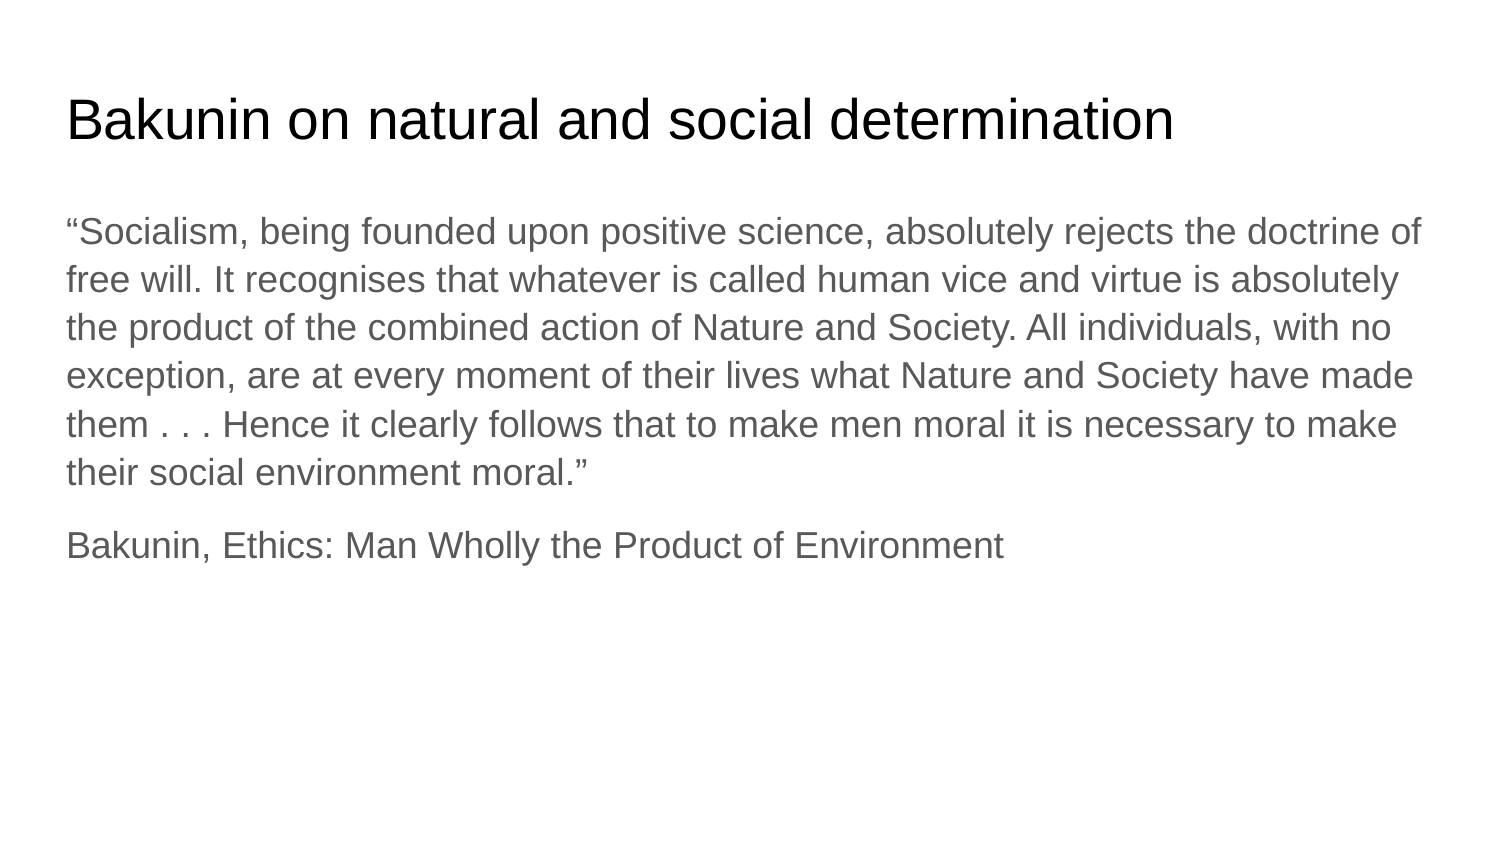

# Bakunin on natural and social determination
“Socialism, being founded upon positive science, absolutely rejects the doctrine of free will. It recognises that whatever is called human vice and virtue is absolutely the product of the combined action of Nature and Society. All individuals, with no exception, are at every moment of their lives what Nature and Society have made them . . . Hence it clearly follows that to make men moral it is necessary to make their social environment moral.”
Bakunin, Ethics: Man Wholly the Product of Environment